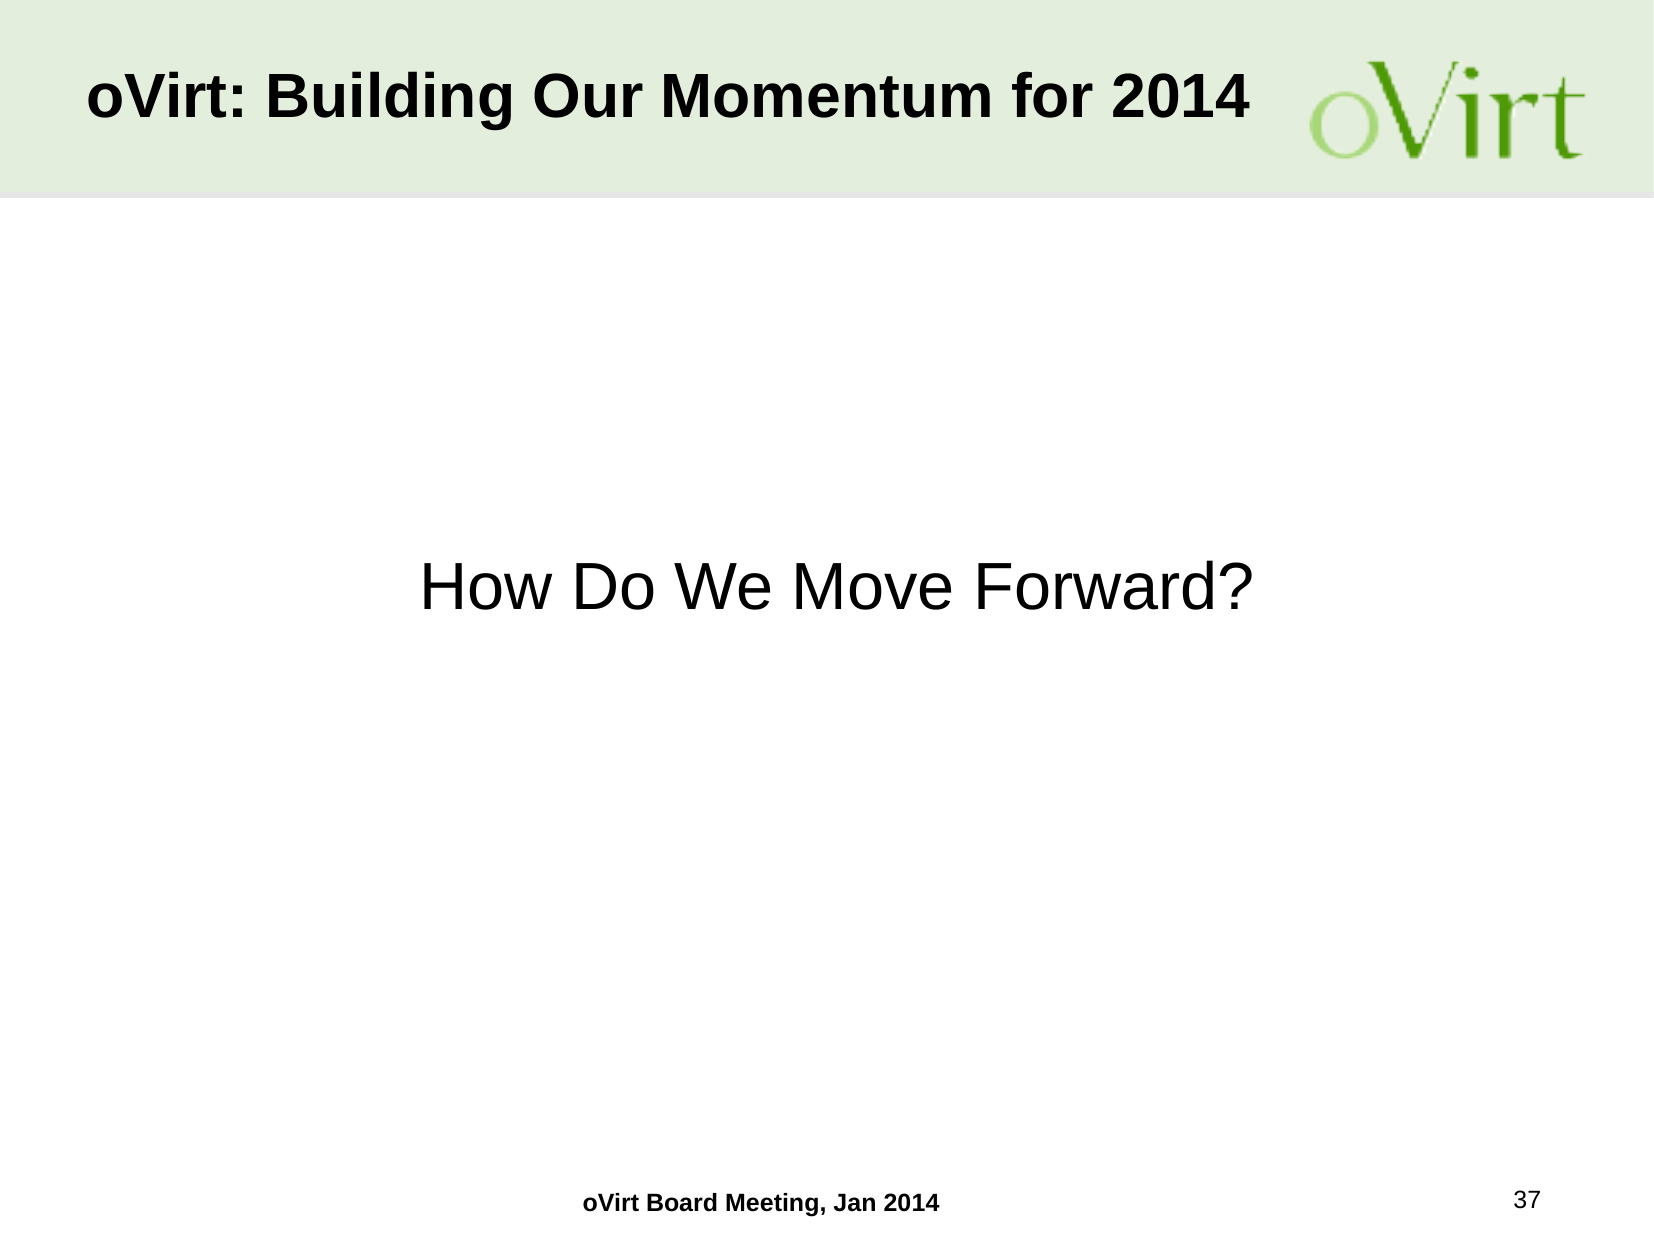

# oVirt: Building Our Momentum for 2014
How Do We Move Forward?